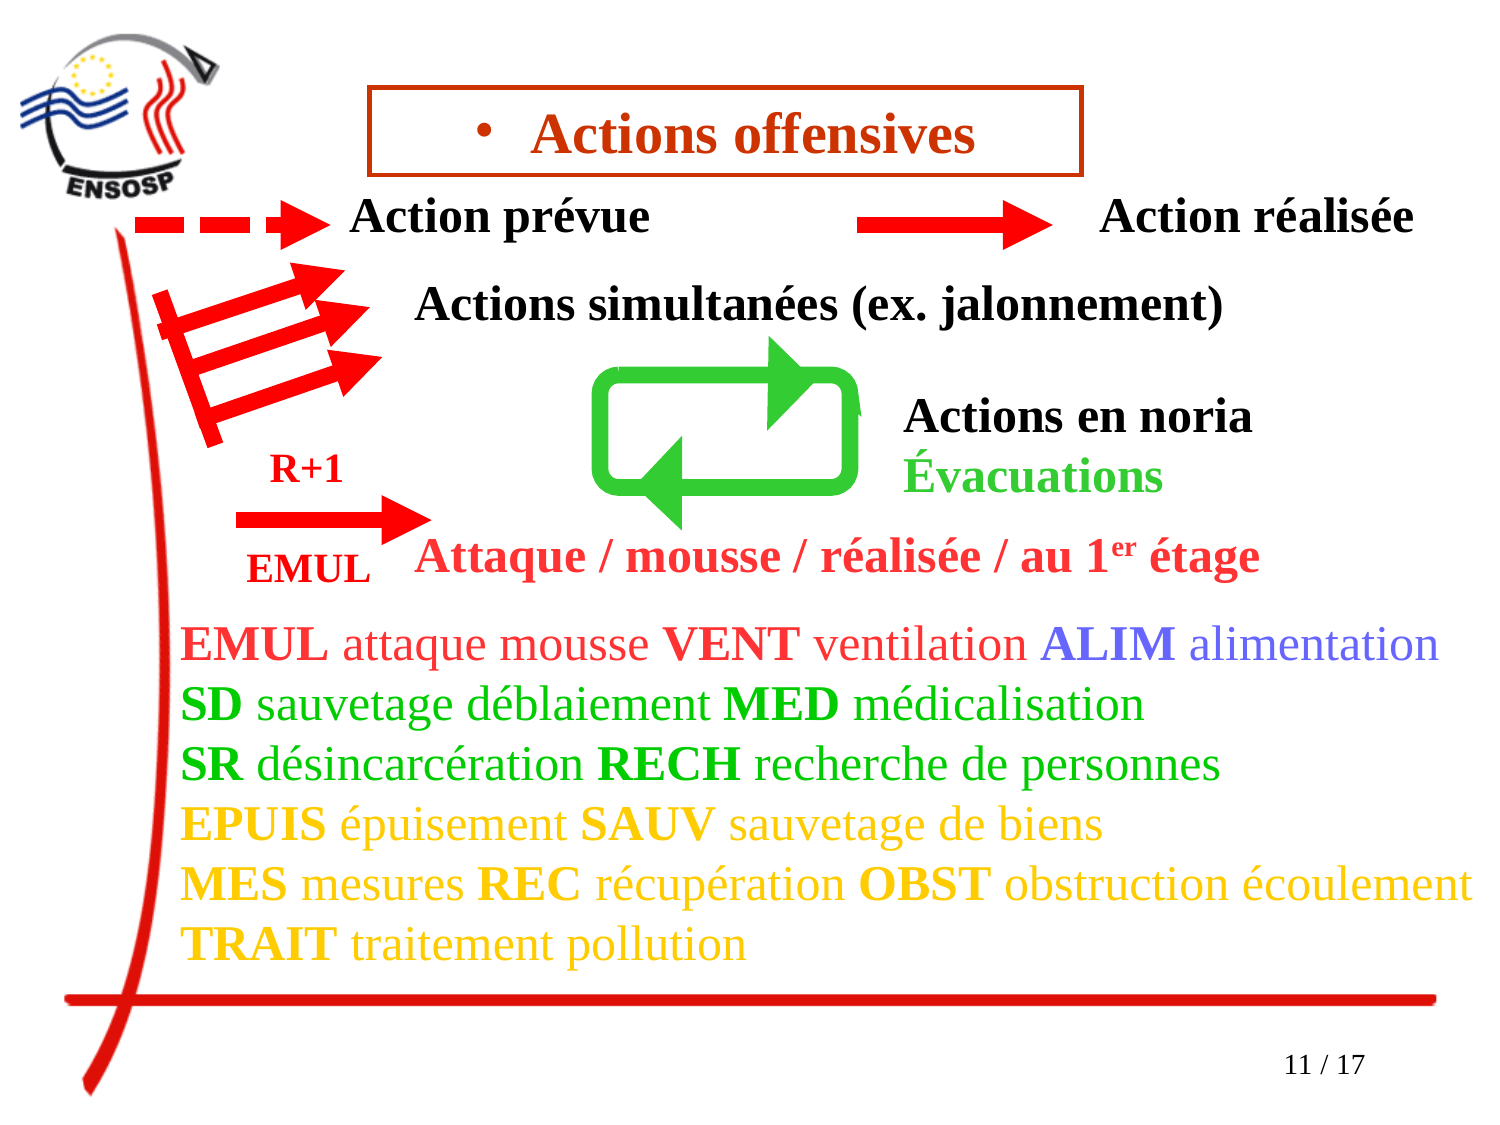

Actions offensives
Action prévue
Action réalisée
Actions simultanées (ex. jalonnement)
Actions en noria
Évacuations
R+1
EMUL
Attaque / mousse / réalisée / au 1er étage
EMUL attaque mousse VENT ventilation ALIM alimentation
SD sauvetage déblaiement MED médicalisation
SR désincarcération RECH recherche de personnes
EPUIS épuisement SAUV sauvetage de biens
MES mesures REC récupération OBST obstruction écoulement TRAIT traitement pollution
11